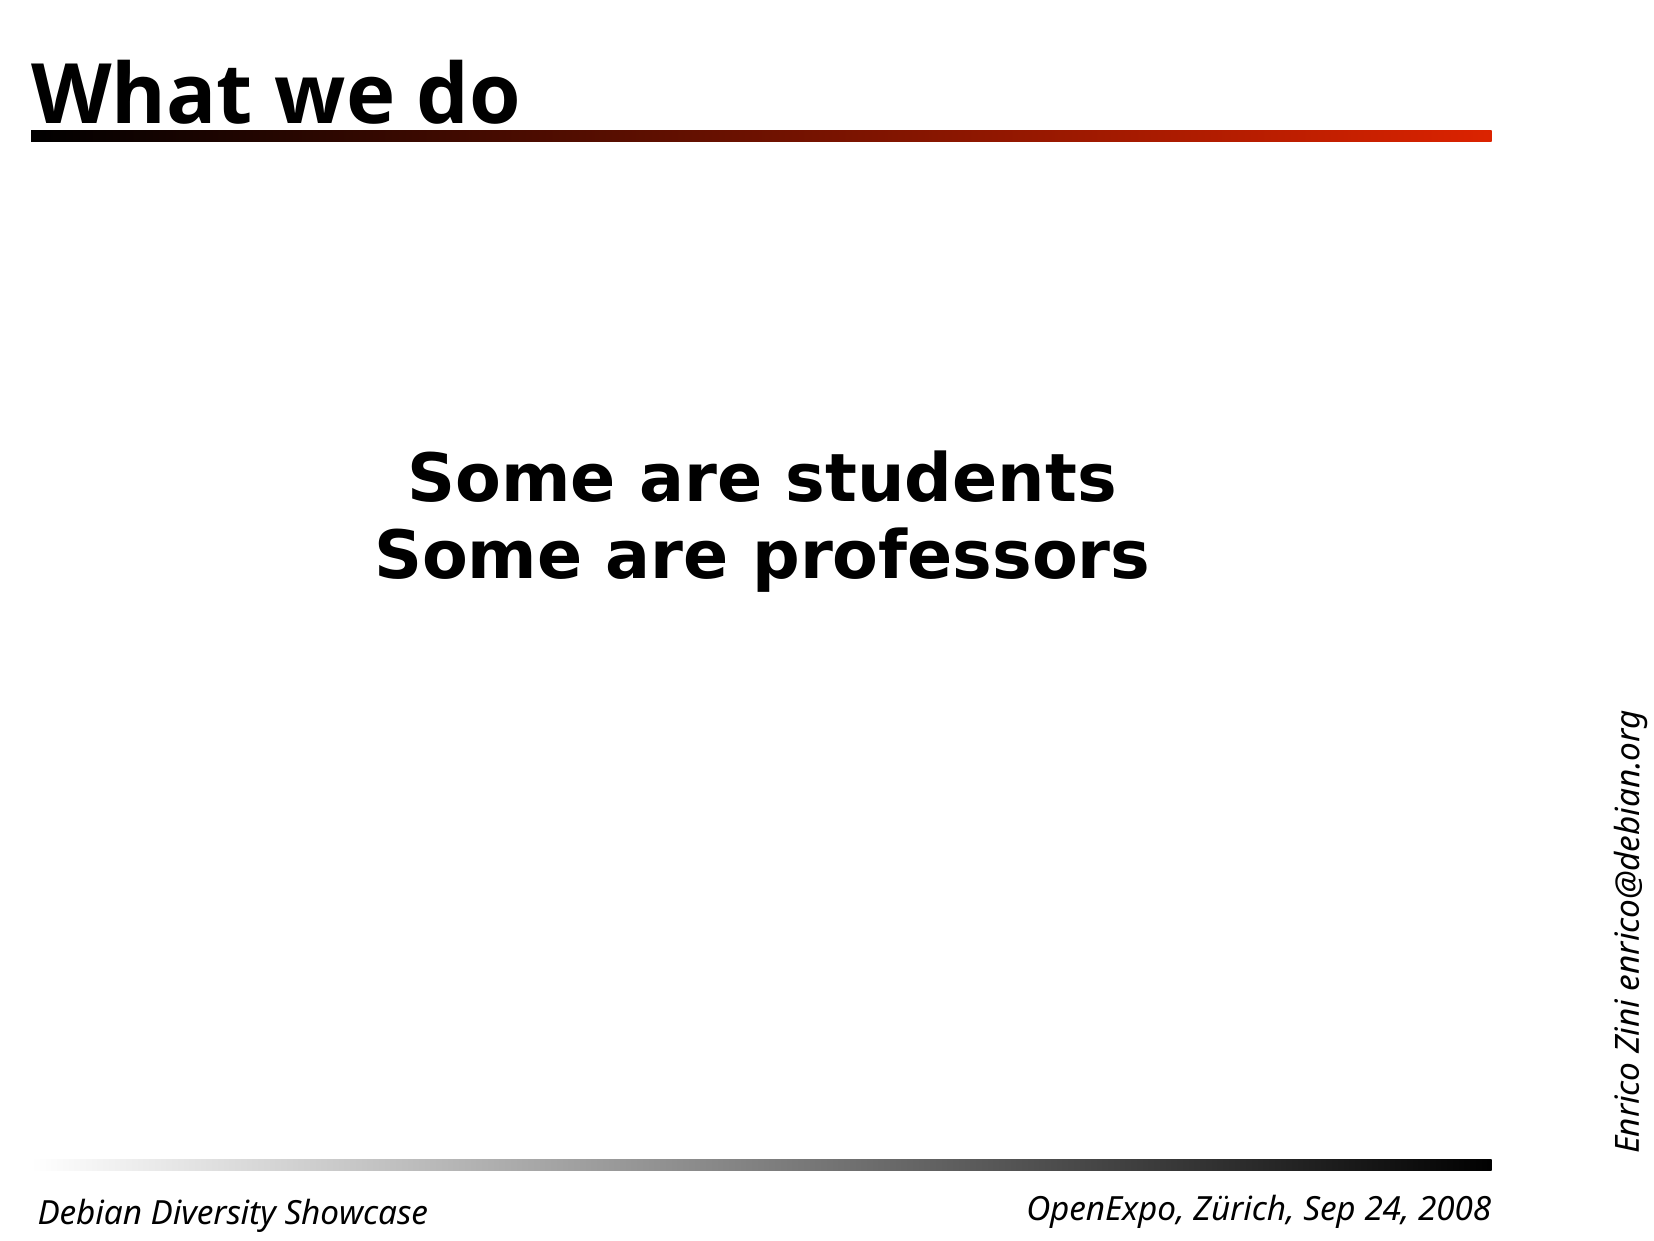

What we do
Some are students
Some are professors